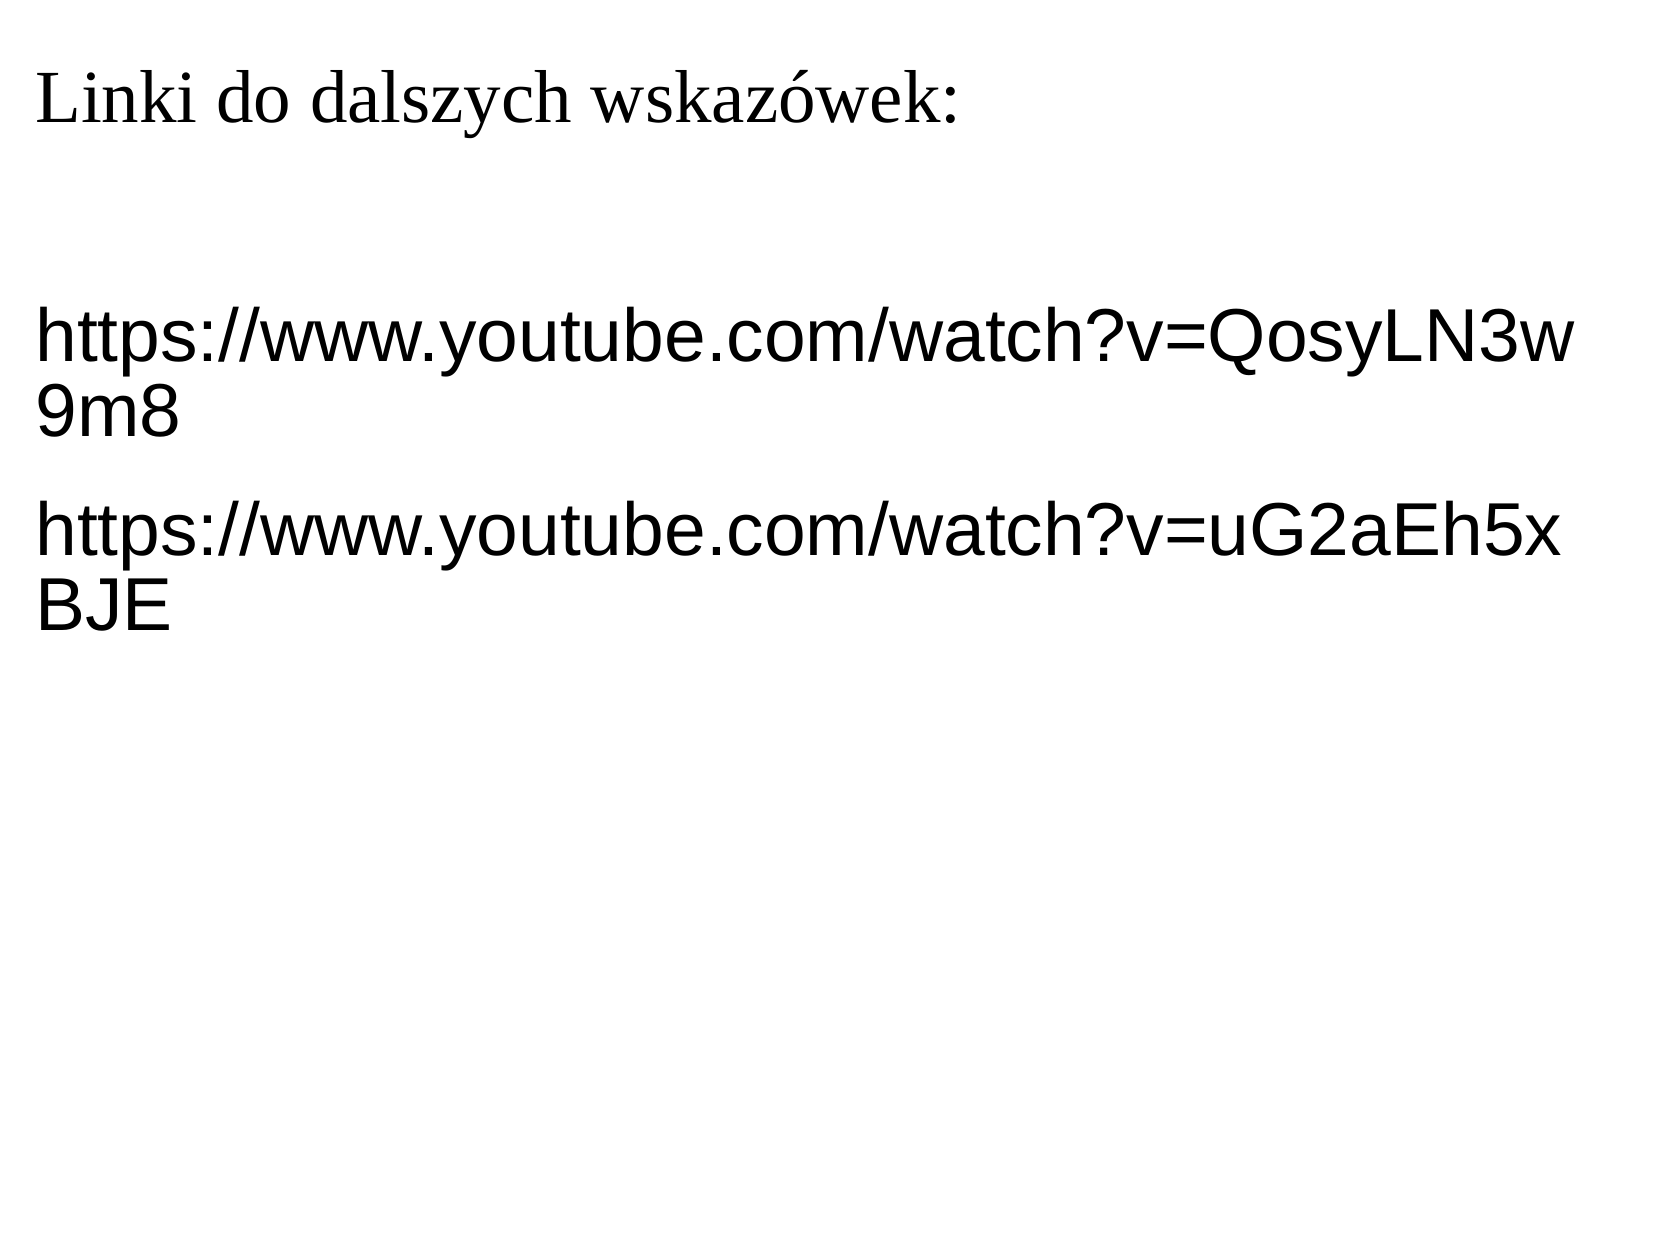

# Linki do dalszych wskazówek:
https://www.youtube.com/watch?v=QosyLN3w9m8
https://www.youtube.com/watch?v=uG2aEh5xBJE